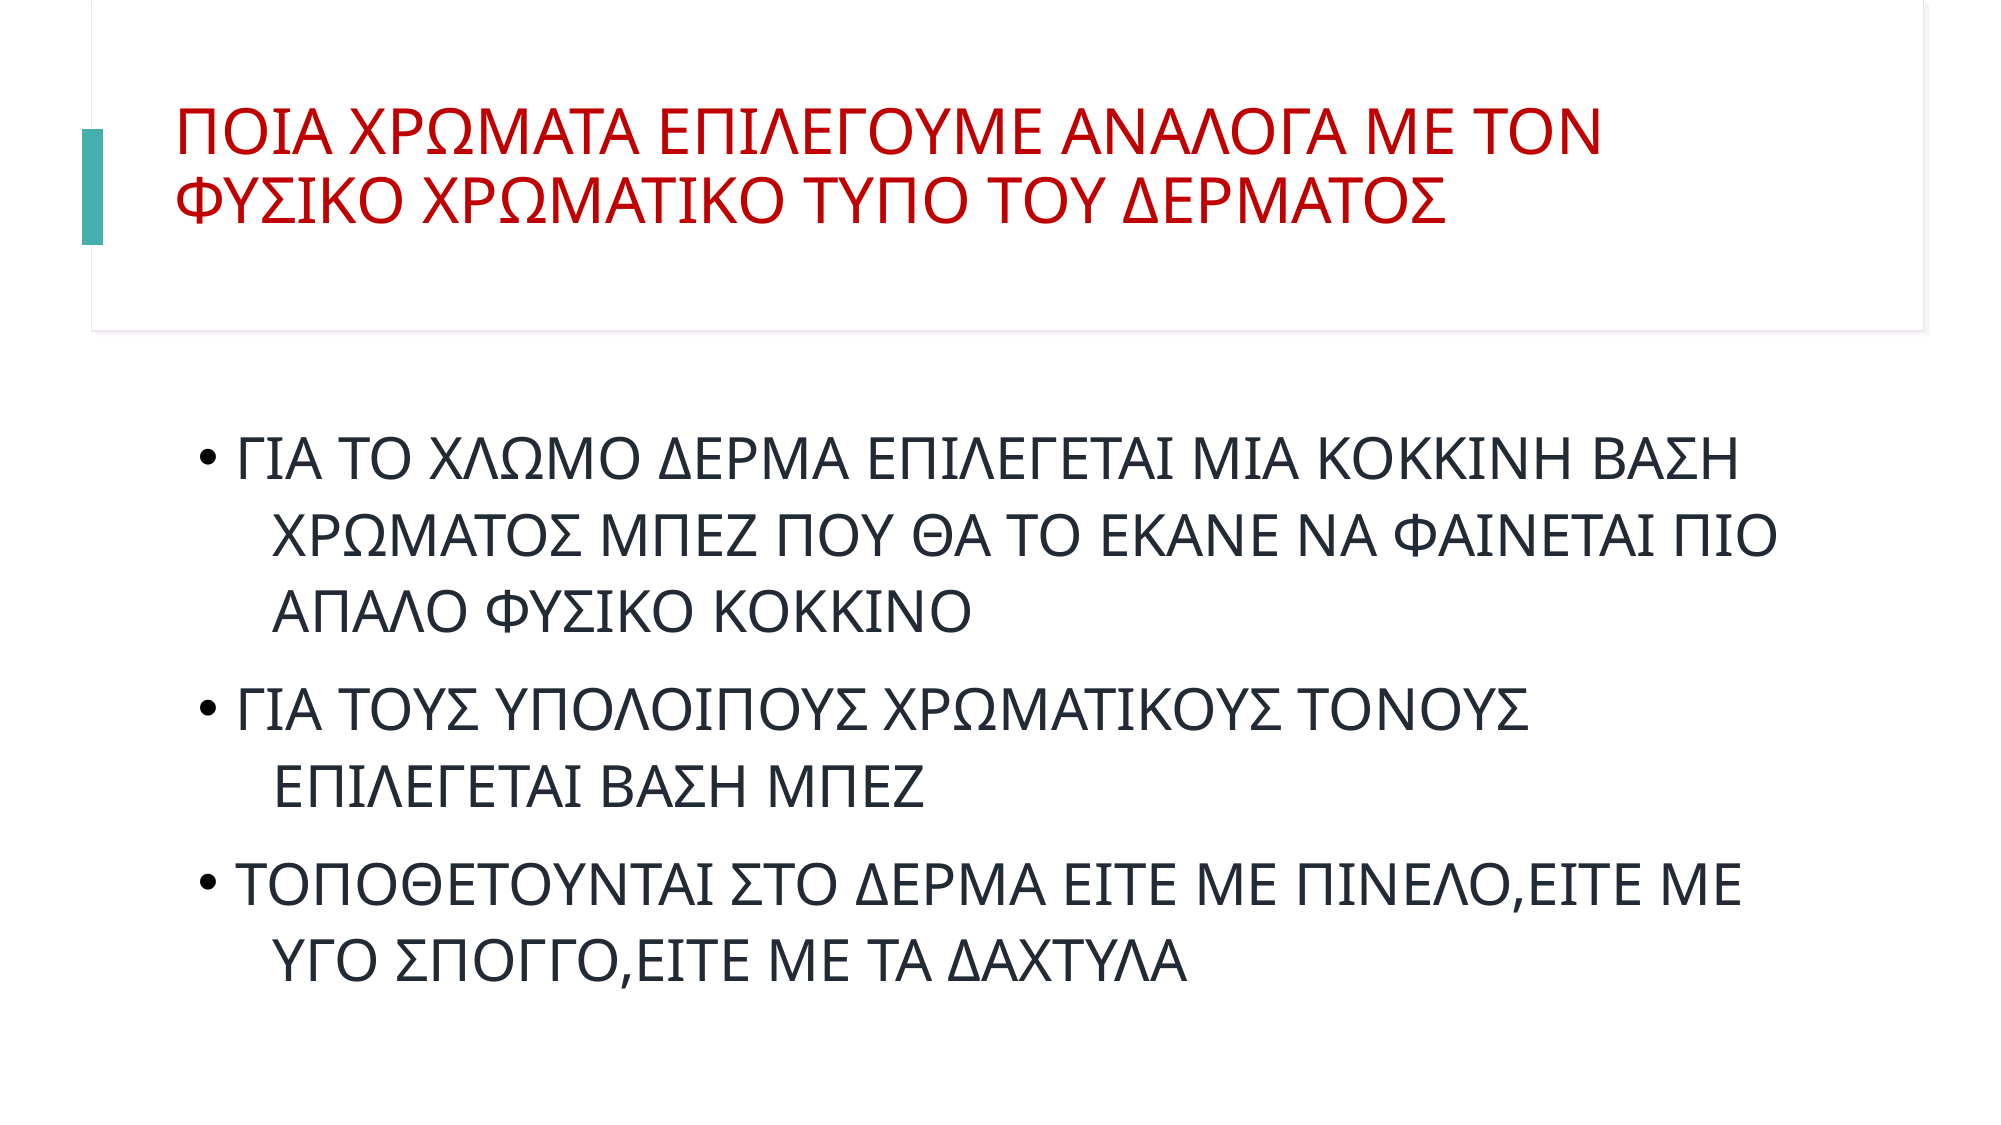

# ΠΟΙΑ ΧΡΩΜΑΤΑ ΕΠΙΛΕΓΟΥΜΕ ΑΝΑΛΟΓΑ ΜΕ ΤΟΝ ΦΥΣΙΚΟ ΧΡΩΜΑΤΙΚΟ ΤΥΠΟ ΤΟΥ ΔΕΡΜΑΤΟΣ
ΓΙΑ ΤΟ ΧΛΩΜΟ ΔΕΡΜΑ ΕΠΙΛΕΓΕΤΑΙ ΜΙΑ ΚΟΚΚΙΝΗ ΒΑΣΗ ΧΡΩΜΑΤΟΣ ΜΠΕΖ ΠΟΥ ΘΑ ΤΟ ΕΚΑΝΕ ΝΑ ΦΑΙΝΕΤΑΙ ΠΙΟ ΑΠΑΛΟ ΦΥΣΙΚΟ ΚΟΚΚΙΝΟ
ΓΙΑ ΤΟΥΣ ΥΠΟΛΟΙΠΟΥΣ ΧΡΩΜΑΤΙΚΟΥΣ ΤΟΝΟΥΣ ΕΠΙΛΕΓΕΤΑΙ ΒΑΣΗ ΜΠΕΖ
ΤΟΠΟΘΕΤΟΥΝΤΑΙ ΣΤΟ ΔΕΡΜΑ ΕΙΤΕ ΜΕ ΠΙΝΕΛΟ,ΕΙΤΕ ΜΕ ΥΓΟ ΣΠΟΓΓΟ,ΕΙΤΕ ΜΕ ΤΑ ΔΑΧΤΥΛΑ